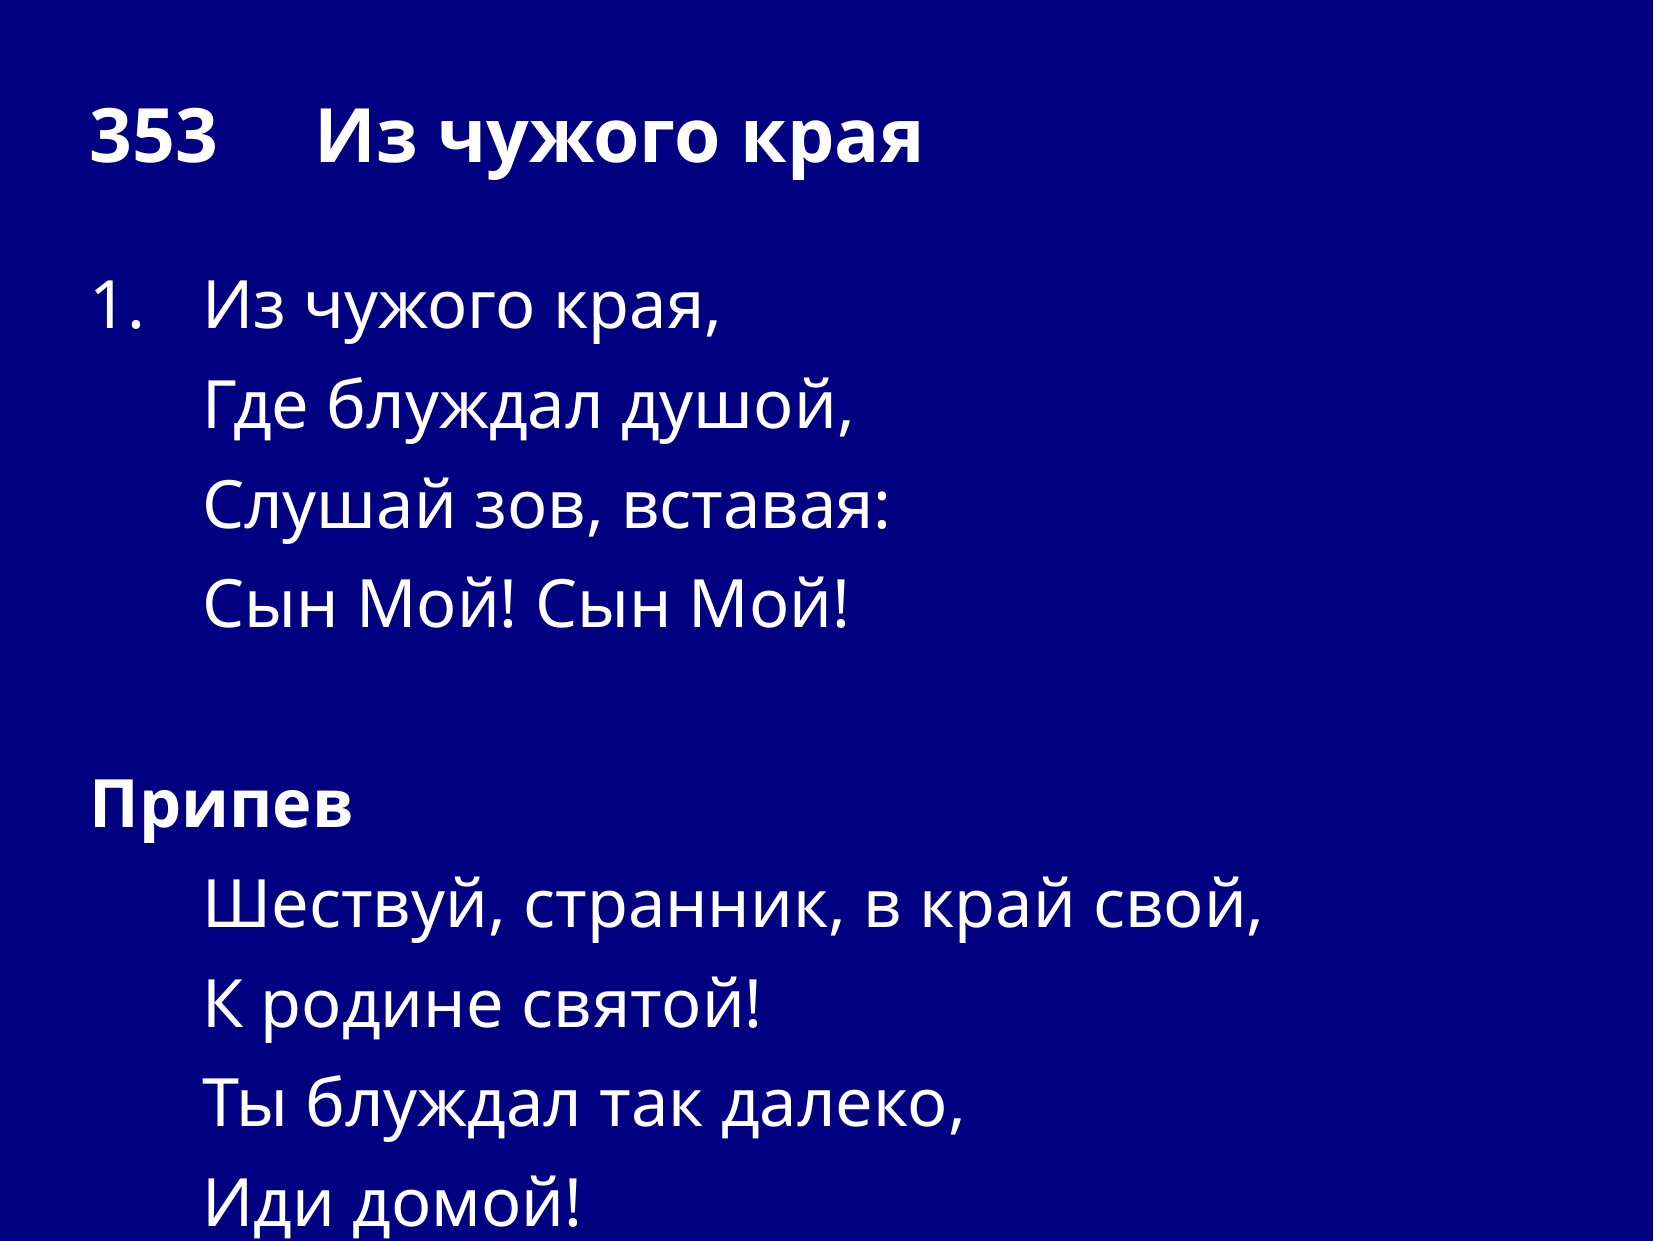

353	Из чужого края
1.	Из чужого края,
	Где блуждал душой,
	Слушай зов, вставая:
	Сын Мой! Сын Мой!
Припев
	Шествуй, странник, в край свой,
	К родине святой!
	Ты блуждал так далеко,
	Иди домой!